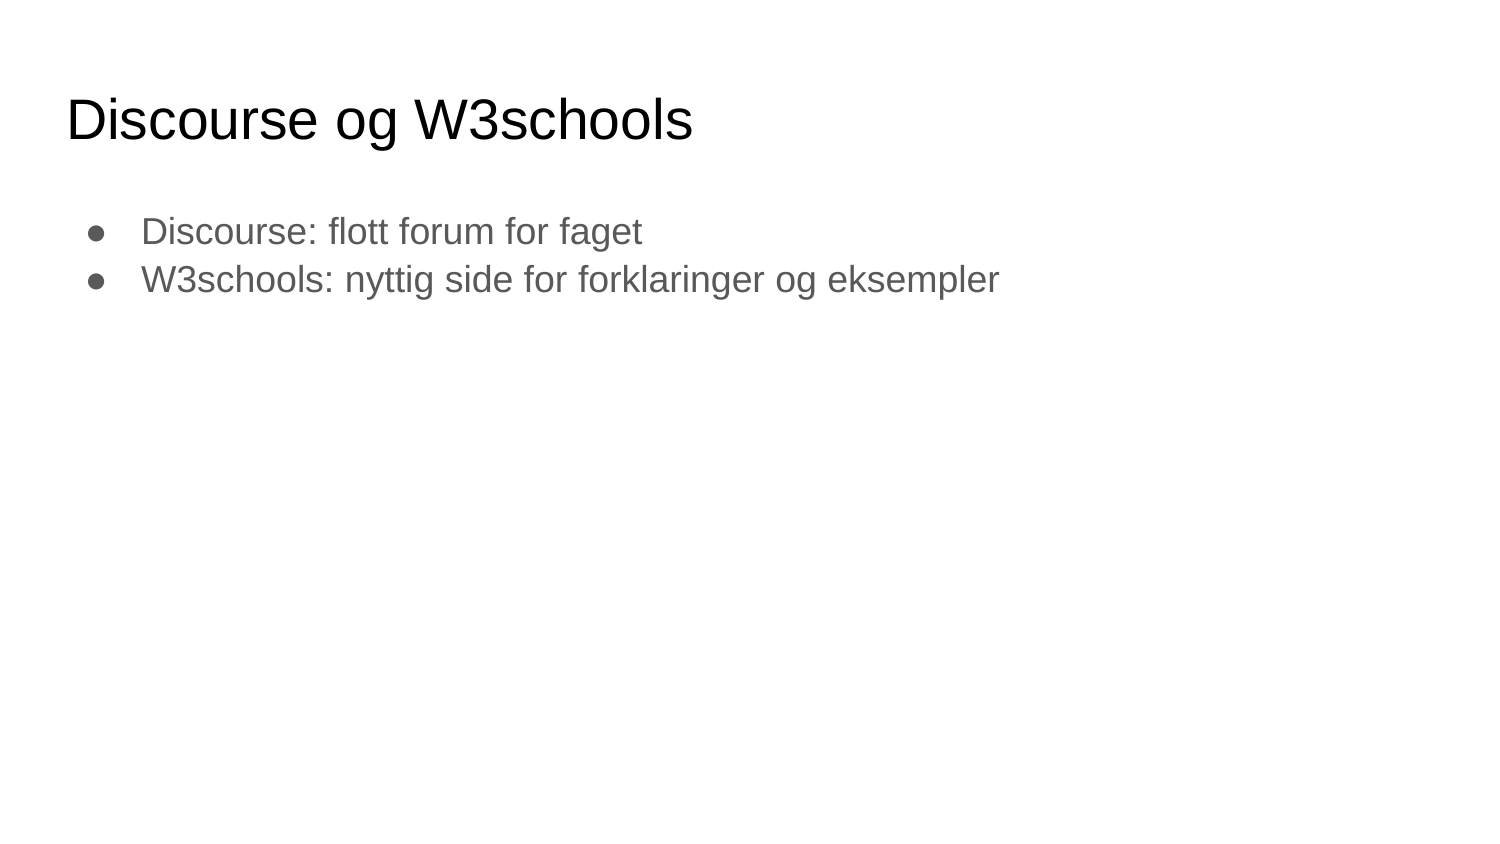

# Discourse og W3schools
Discourse: flott forum for faget
W3schools: nyttig side for forklaringer og eksempler